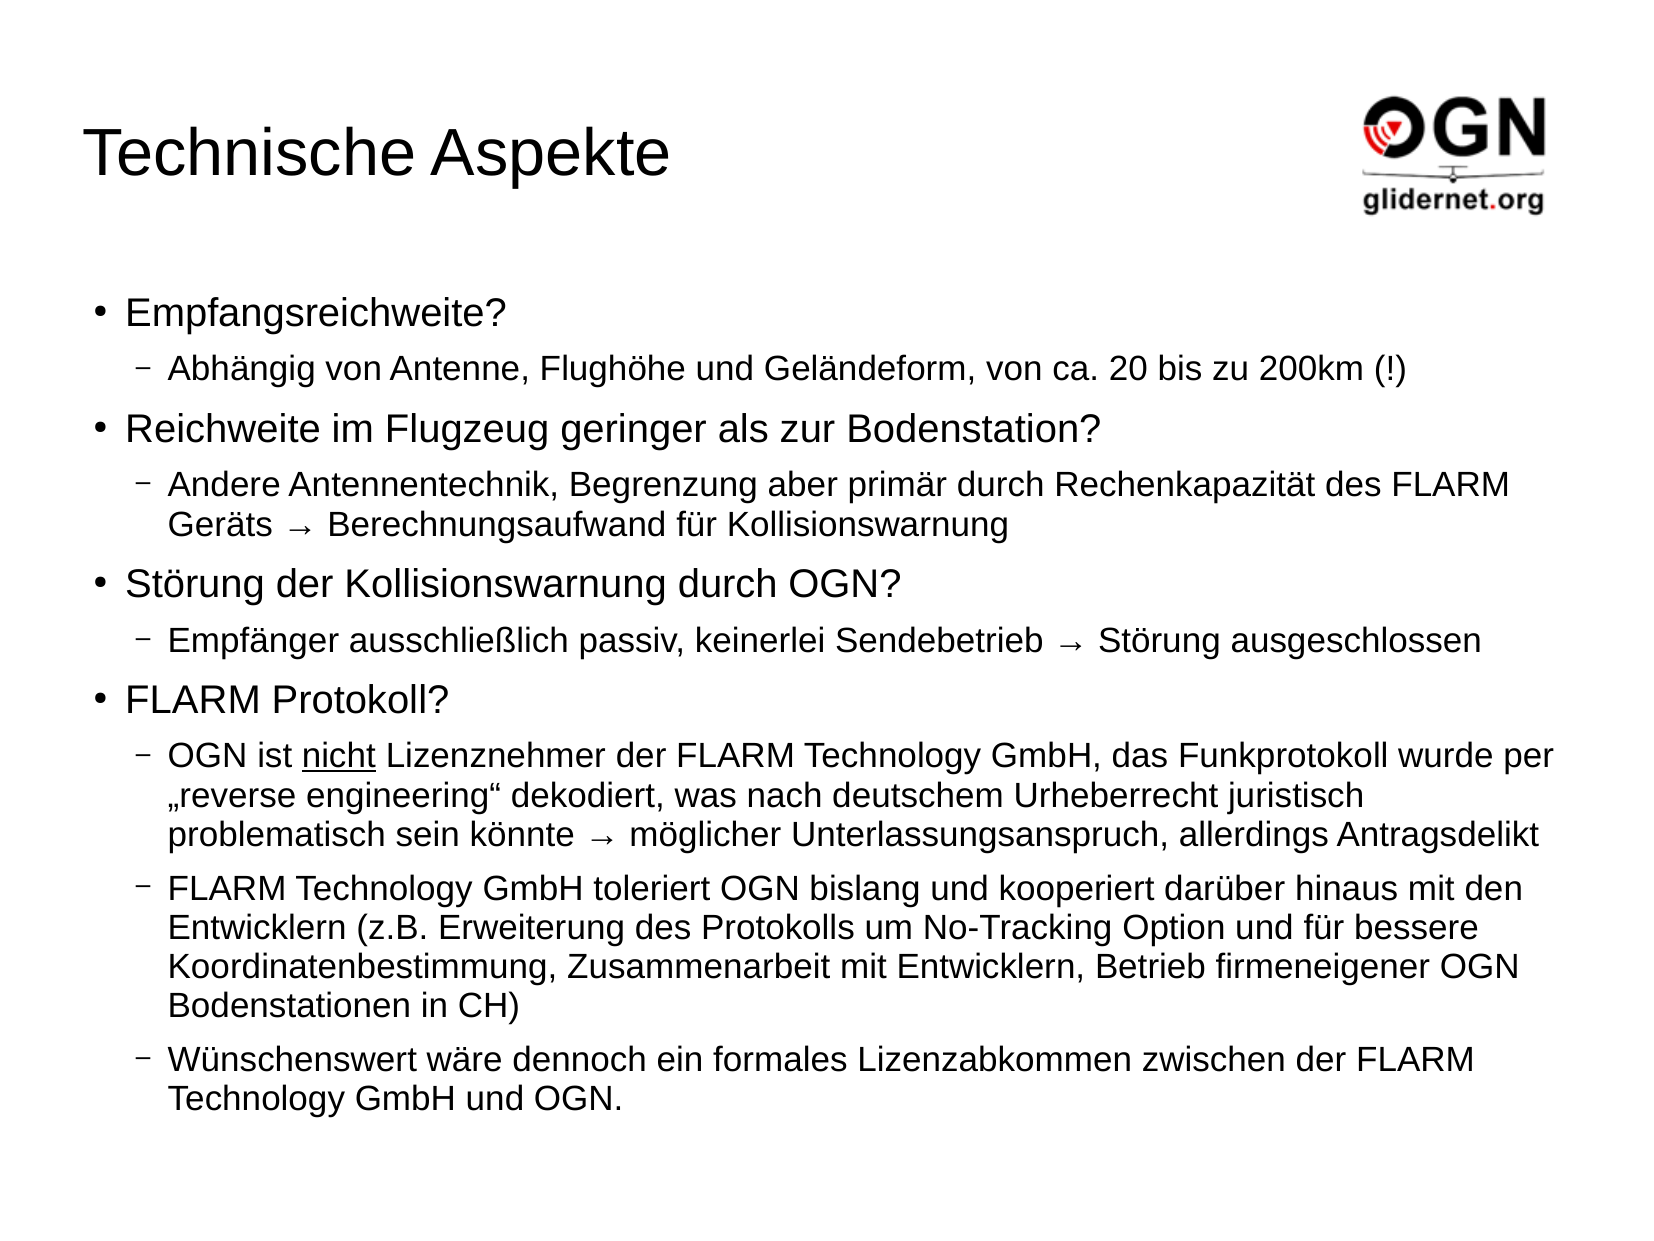

# Technische Aspekte
Empfangsreichweite?
Abhängig von Antenne, Flughöhe und Geländeform, von ca. 20 bis zu 200km (!)
Reichweite im Flugzeug geringer als zur Bodenstation?
Andere Antennentechnik, Begrenzung aber primär durch Rechenkapazität des FLARM Geräts → Berechnungsaufwand für Kollisionswarnung
Störung der Kollisionswarnung durch OGN?
Empfänger ausschließlich passiv, keinerlei Sendebetrieb → Störung ausgeschlossen
FLARM Protokoll?
OGN ist nicht Lizenznehmer der FLARM Technology GmbH, das Funkprotokoll wurde per „reverse engineering“ dekodiert, was nach deutschem Urheberrecht juristisch problematisch sein könnte → möglicher Unterlassungsanspruch, allerdings Antragsdelikt
FLARM Technology GmbH toleriert OGN bislang und kooperiert darüber hinaus mit den Entwicklern (z.B. Erweiterung des Protokolls um No-Tracking Option und für bessere Koordinatenbestimmung, Zusammenarbeit mit Entwicklern, Betrieb firmeneigener OGN Bodenstationen in CH)
Wünschenswert wäre dennoch ein formales Lizenzabkommen zwischen der FLARM Technology GmbH und OGN.